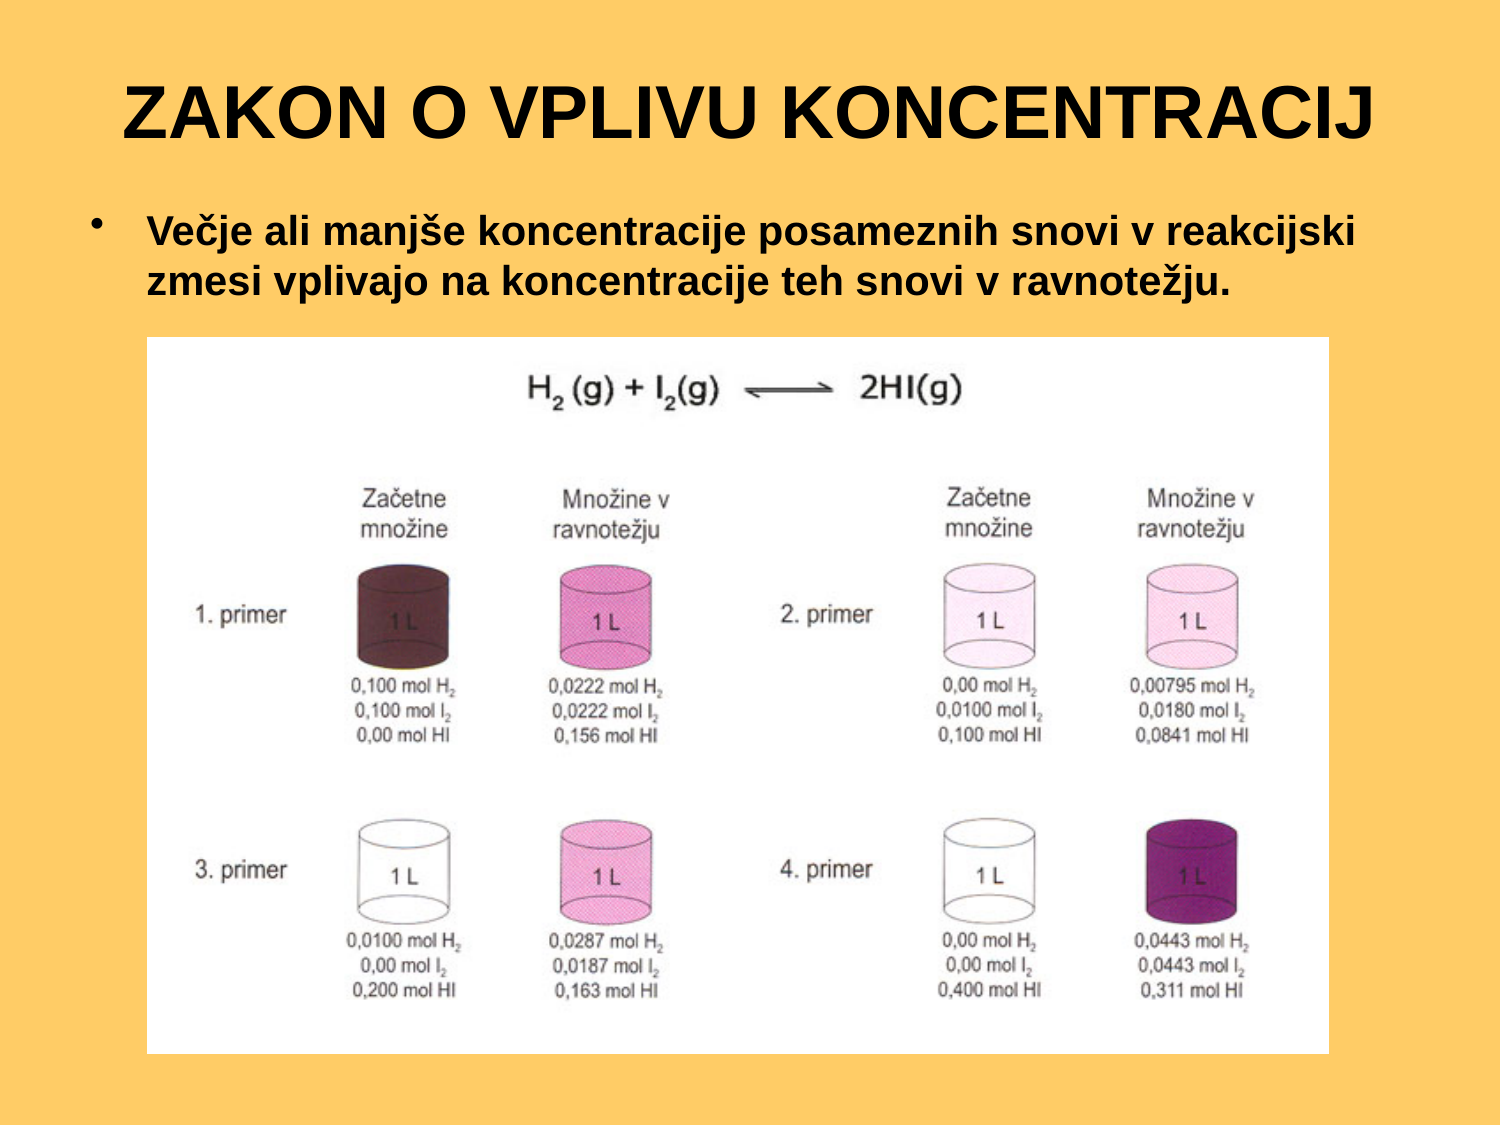

# ZAKON O VPLIVU KONCENTRACIJ
Večje ali manjše koncentracije posameznih snovi v reakcijski zmesi vplivajo na koncentracije teh snovi v ravnotežju.